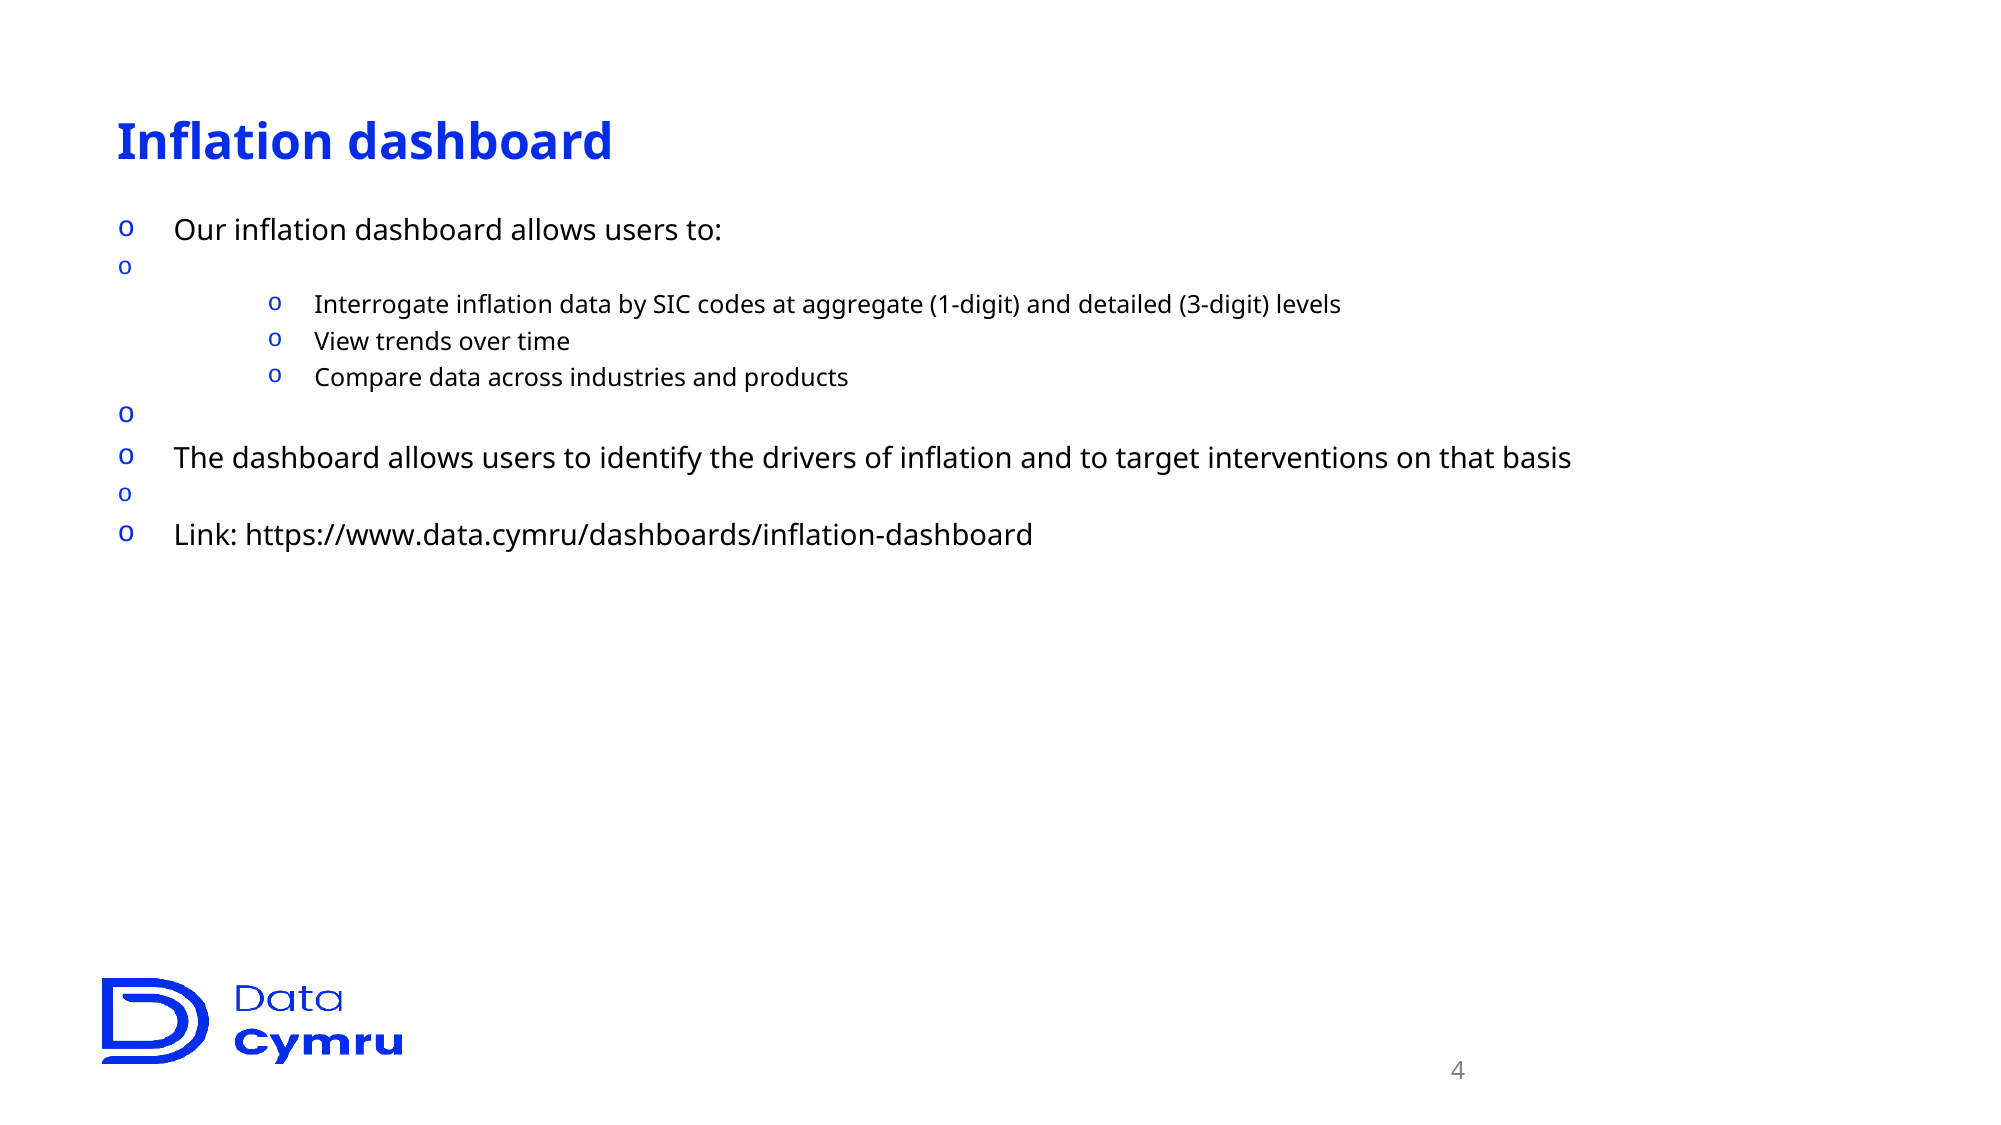

# Inflation dashboard
Our inflation dashboard allows users to:
Interrogate inflation data by SIC codes at aggregate (1-digit) and detailed (3-digit) levels
View trends over time
Compare data across industries and products
The dashboard allows users to identify the drivers of inflation and to target interventions on that basis
Link: https://www.data.cymru/dashboards/inflation-dashboard